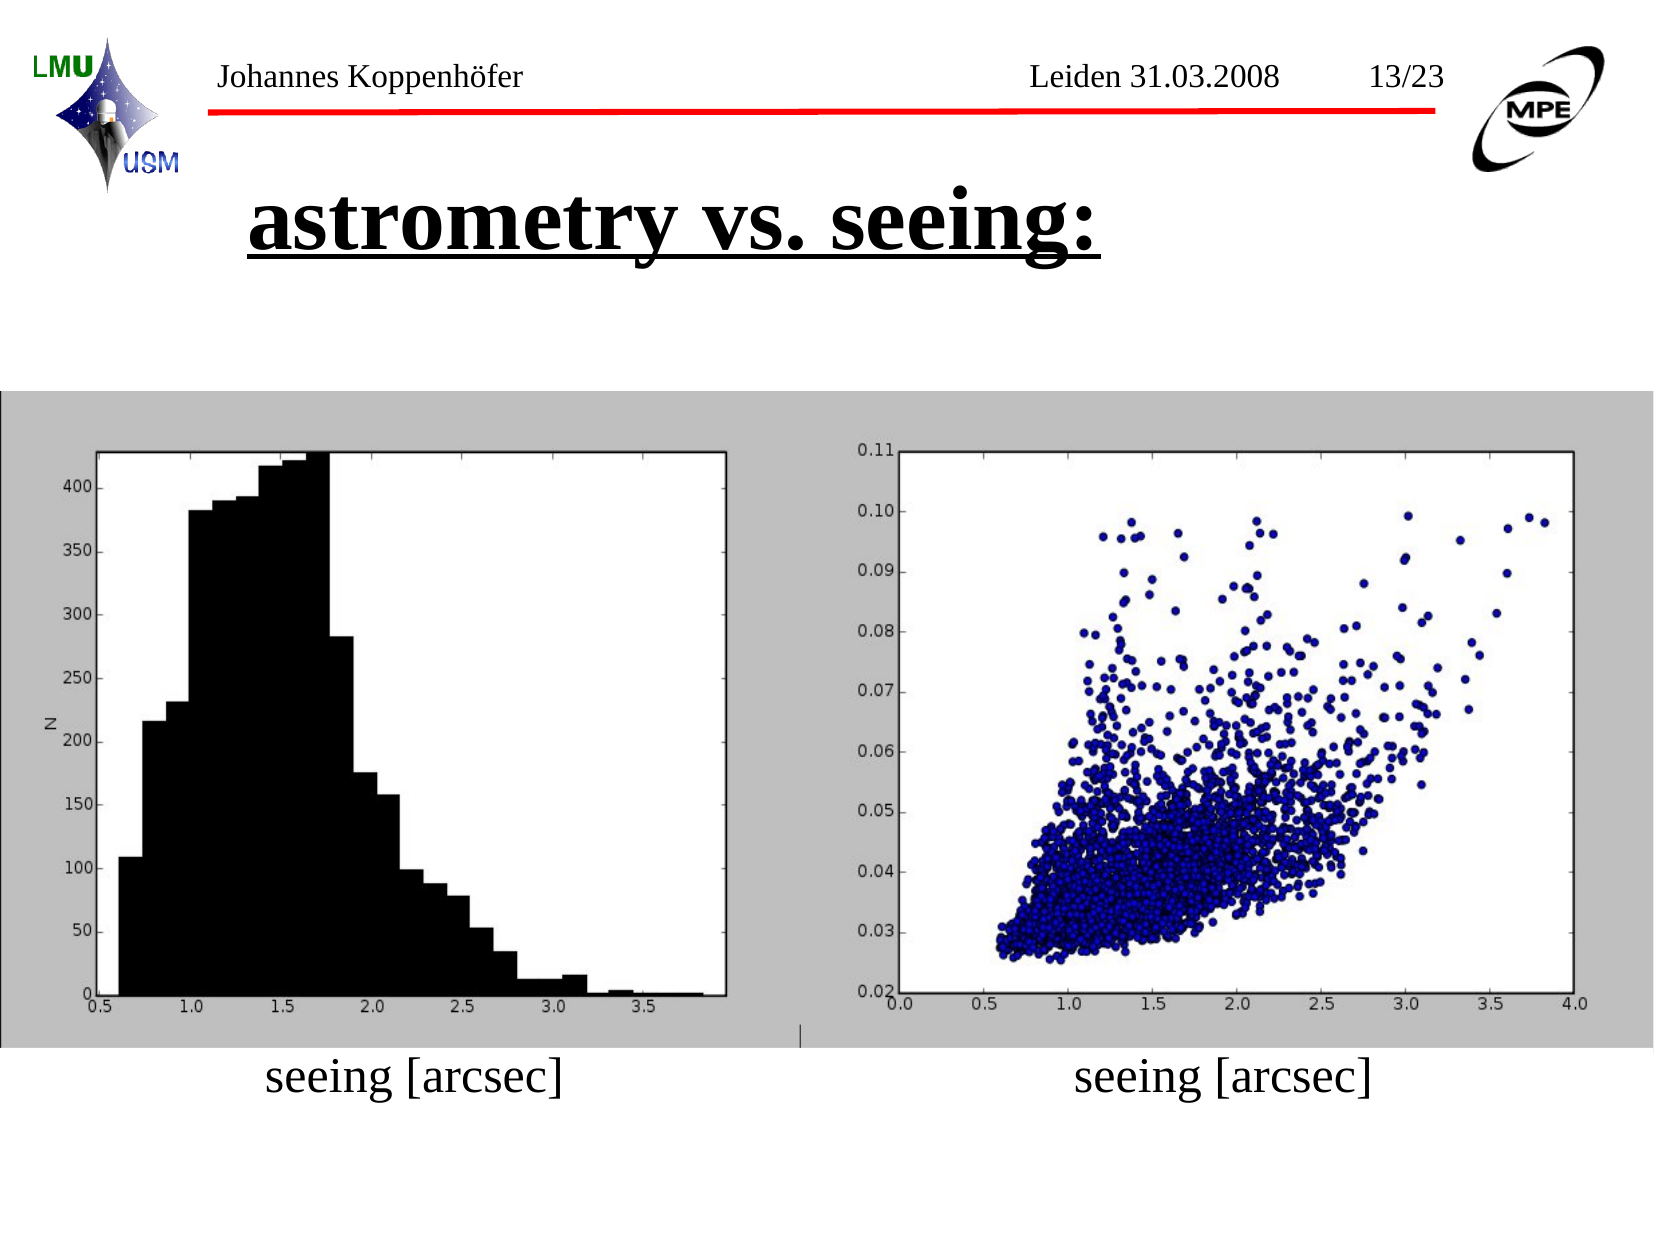

13/23
Johannes Koppenhöfer
Leiden 31.03.2008
astrometry vs. seeing:
seeing [arcsec]
seeing [arcsec]